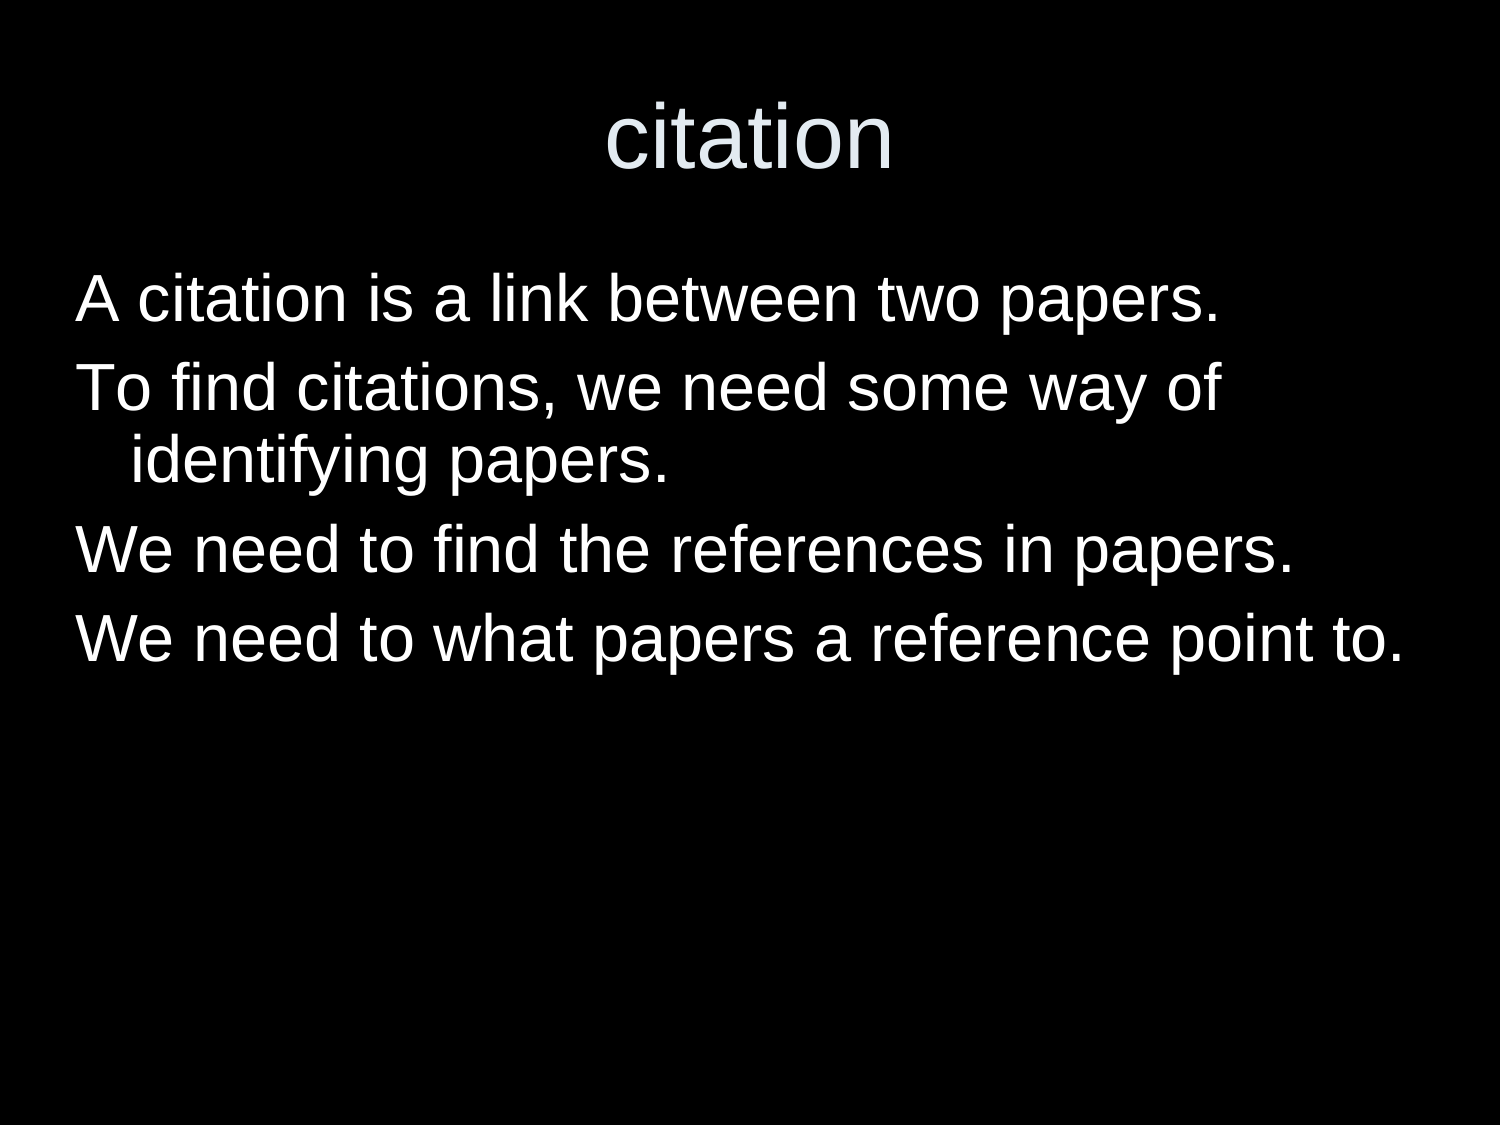

# citation
A citation is a link between two papers.
To find citations, we need some way of identifying papers.
We need to find the references in papers.
We need to what papers a reference point to.